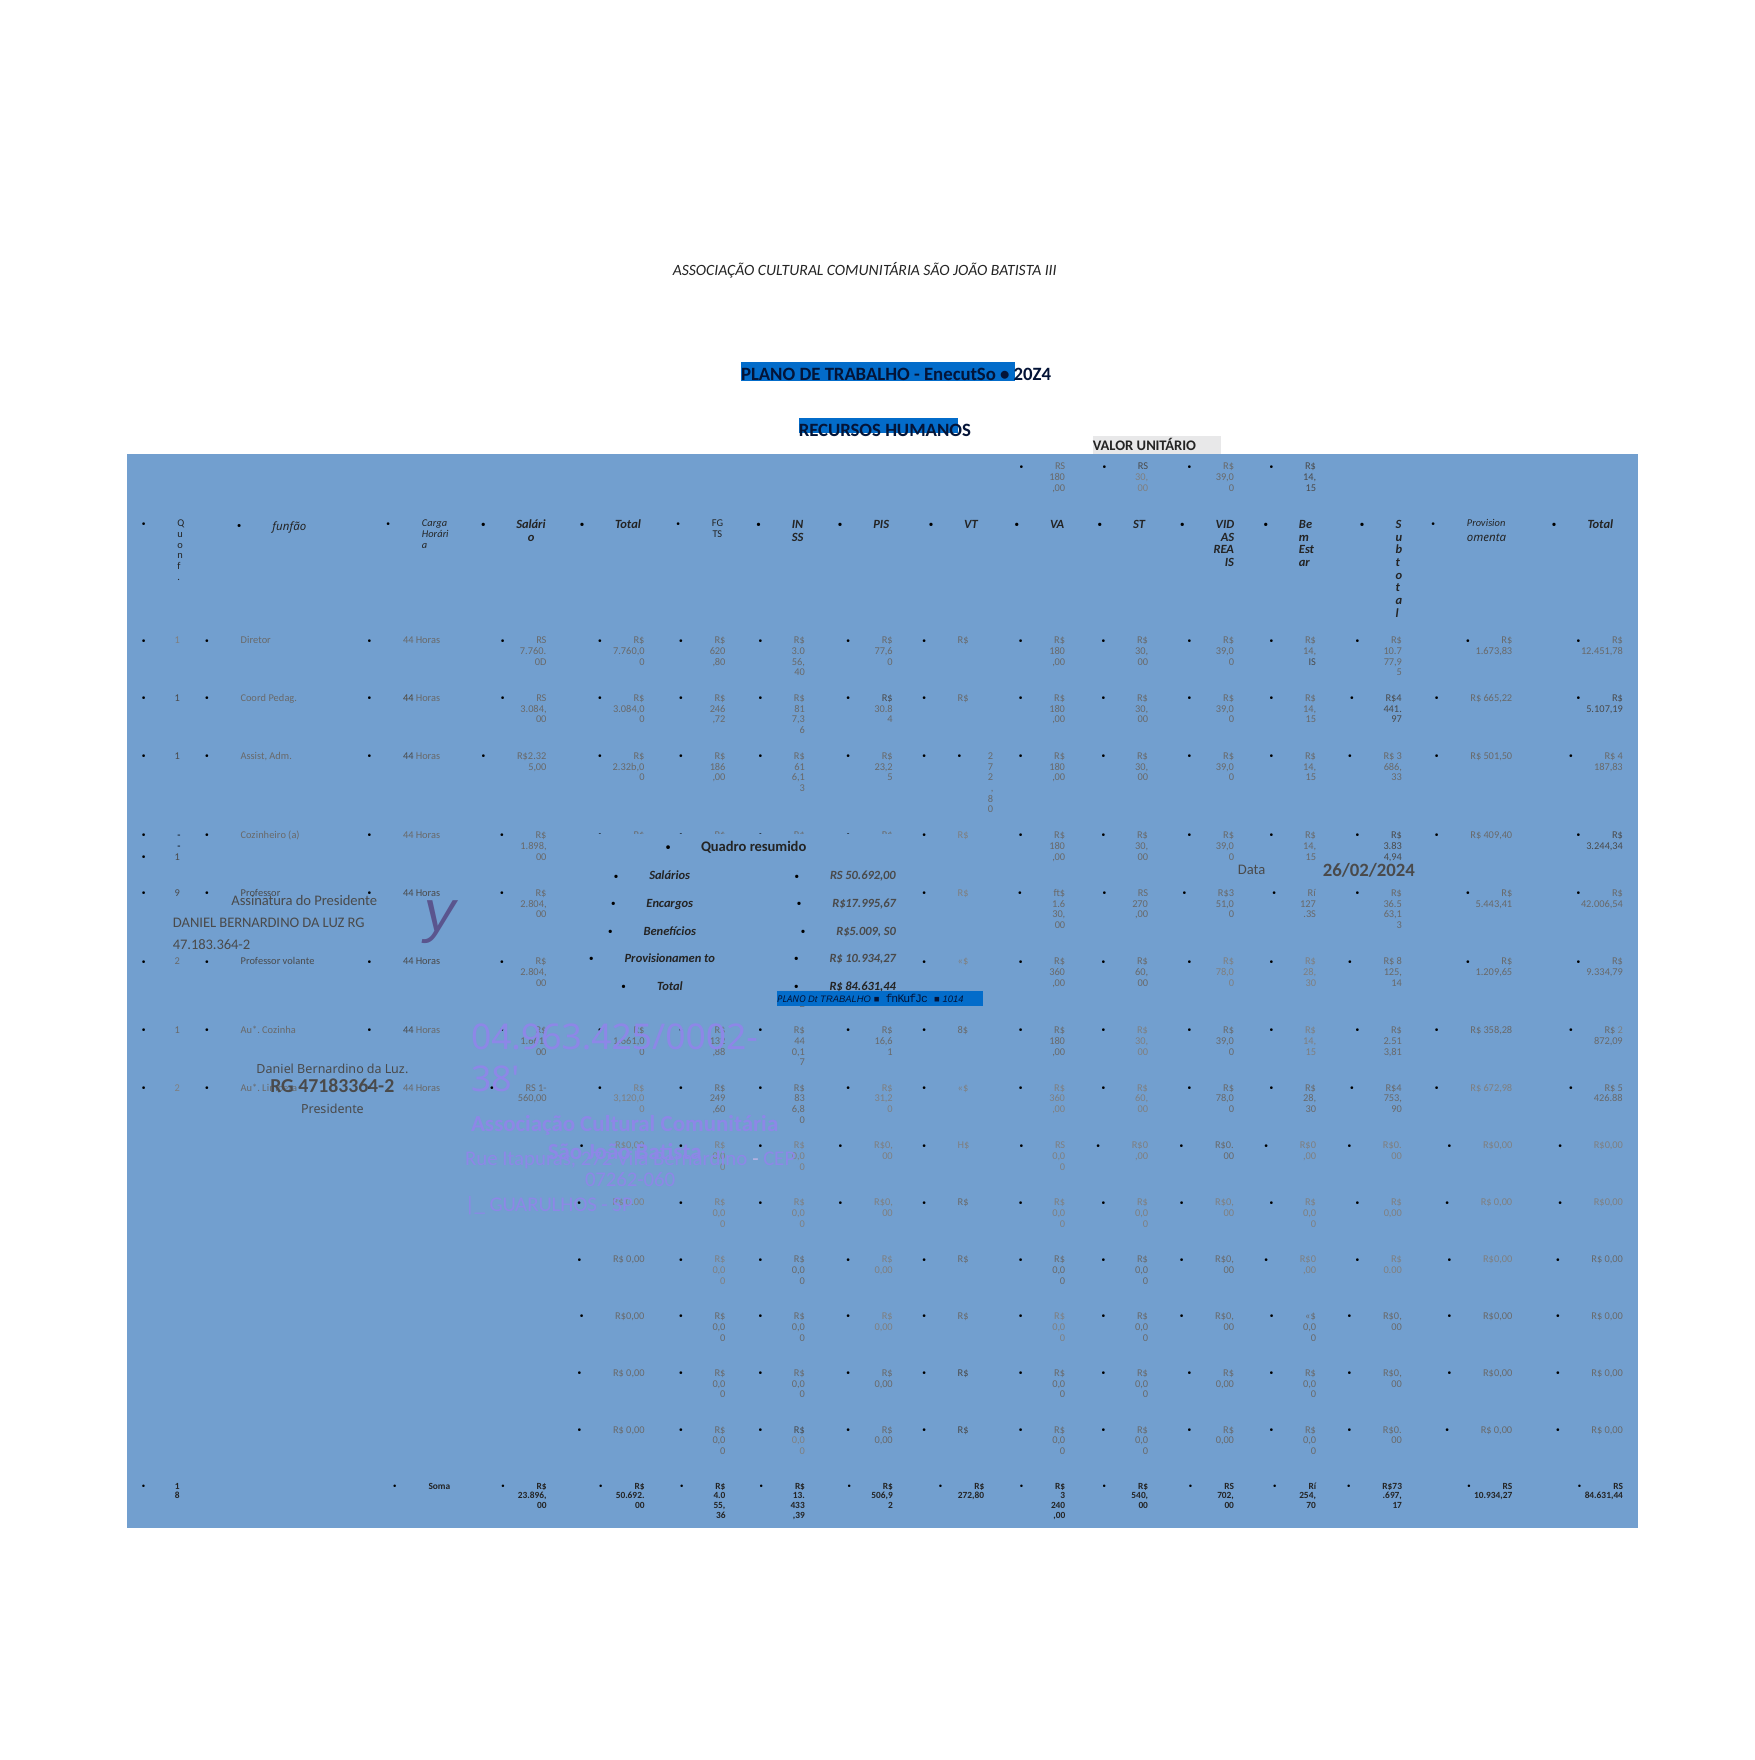

ASSOCIAÇÃO CULTURAL COMUNITÁRIA SÃO JOÃO BATISTA III
PLANO DE TRABALHO - EnecutSo • 20Z4
RECURSOS HUMANOS
VALOR UNITÁRIO
| | | | | | | | | | | RS 180,00 | RS 30,00 | R$ 39,00 | R$ 14,15 | | | |
| --- | --- | --- | --- | --- | --- | --- | --- | --- | --- | --- | --- | --- | --- | --- | --- | --- |
| Quonf. | funfão | Carga Horária | Salário | Total | FGTS | INSS | PIS | VT | | VA | ST | VIDAS REAIS | Bem Estar | Subtotal | Provision omenta | Total |
| 1 | Diretor | 44 Horas | RS 7.760.0D | R$ 7.760,00 | R$ 620,80 | R$ 3.056,40 | R$ 77,60 | R$ | | R$ 180,00 | R$ 30,00 | R$ 39,00 | R$ 14, IS | R$ 10.777,95 | R$ 1.673,83 | R$ 12.451,78 |
| 1 | Coord Pedag. | 44 Horas | RS 3.084,00 | R$ 3.084,00 | R$ 246,72 | R$ 817,36 | R$ 30.84 | R$ | | R$ 180,00 | R$ 30,00 | R$ 39,00 | R$ 14,15 | R$4 441.97 | R$ 665,22 | R$ 5.107,19 |
| 1 | Assist, Adm. | 44 Horas | R$2.325,00 | R$ 2.32b,00 | R$ 186,00 | R$616,13 | R$ 23,25 | R$ | 272,80 | R$ 180,00 | R$ 30,00 | R$ 39,00 | R$ 14,15 | R$ 3 686,33 | R$ 501,50 | R$ 4 187,83 |
| -- 1 | Cozinheiro (a) | 44 Horas | R$ 1.898,00 | R$ 1.898,00 | R$ 151,84 | R$ 502,97 | R$ 18,98 | R$ | | R$ 180,00 | R$ 30,00 | R$ 39,00 | R$ 14,15 | R$ 3.834,94 | R$ 409,40 | R$ 3.244,34 |
| 9 | Professor | 44 Horas | R$ 2.804,00 | R$ 35.236,00 | R$ 2.018,88 | R$ 6 687,54 | R$ 252,36 | R$ | | ft$ 1.630,00 | RS 270,00 | R$351,00 | Rí 127.3S | R$ 36.563,13 | R$ 5.443,41 | R$ 42.006,54 |
| 2 | Professor volante | 44 Horas | R$ 2.804,00 | R$ 5.608,00 | R$ 448,64 | R$ 1 486.12 | R$ 56,08 | «$ | | R$ 360,00 | R$ 60,00 | R$ 78,00 | R$ 28,30 | R$ 8 125,14 | R$ 1.209,65 | R$ 9.334,79 |
| 1 | Au\*. Cozinha | 44 Horas | R$ 1.661,00 | R$ 1.661,00 | R$ 132,88 | R$440,17 | R$ 16,61 | 8$ | | R$ 180,00 | R$ 30,00 | R$ 39,00 | R$ 14,15 | R$ 2.513,81 | R$ 358,28 | R$ 2 872,09 |
| 2 | Au\*. Limpeza | 44 Horas | RS 1-560,00 | R$ 3,120,00 | R$ 249,60 | R$ 836,80 | R$ 31,20 | «$ | | R$ 360,00 | R$ 60,00 | R$ 78,00 | R$ 28,30 | R$4 753,90 | R$ 672,98 | R$ 5 426.88 |
| | | | | R$0,00 | R$0,00 | R$0,00 | R$0,00 | H$ | | RS 0,00 | R$0,00 | R$0.00 | R$0,00 | R$0.00 | R$0,00 | R$0,00 |
| | | | | R$ 0.00 | R$ 0,00 | R$0,00 | R$0,00 | R$ | | R$ 0,00 | R$ 0,00 | R$0,00 | R$ 0,00 | R$ 0,00 | R$ 0,00 | R$0,00 |
| | | | | R$ 0,00 | R$0,00 | R$0,00 | R$ 0,00 | R$ | | R$0,00 | R$ 0,00 | R$0,00 | R$0,00 | R$ 0.00 | R$0,00 | R$ 0,00 |
| | | | | R$0,00 | R$ 0,00 | R$ 0,00 | R$ 0,00 | R$ | | R$ 0,00 | R$ 0,00 | R$0,00 | «$ 0,00 | R$0,00 | R$0,00 | R$ 0,00 |
| | | | | R$ 0,00 | R$ 0,00 | R$ 0,00 | R$ 0,00 | R$ | | R$ 0,00 | R$ 0,00 | R$ 0,00 | R$ 0,00 | R$0,00 | R$0,00 | R$ 0,00 |
| | | | | R$ 0,00 | R$0,00 | R$ 0,00 | R$ 0,00 | R$ | | R$ 0,00 | R$ 0,00 | R$ 0,00 | R$ 0,00 | R$0.00 | R$ 0,00 | R$ 0,00 |
| 18 | Soma | | R$ 23.896,00 | R$ 50.692.00 | R$ 4.055,36 | R$ 13.433,39 | R$ 506,92 | R$ 272,80 | | R$ 3 240,00 | R$ 540,00 | RS 702,00 | Rí 254,70 | R$73.697,17 | RS 10.934,27 | RS 84.631,44 |
| Quadro resumido | |
| --- | --- |
| Salários | RS 50.692,00 |
| Encargos | R$17.995,67 |
| Benefícios | R$5.009, S0 |
| Provisionamen to | R$ 10.934,27 |
| Total | R$ 84.631,44 |
26/02/2024
Data
y
Assinatura do Presidente DANIEL BERNARDINO DA LUZ RG 47.183.364-2
PLANO Dt TRABALHO ■ fnKufJc ■ 1014
04.963.425/0002-38'
Associação Cultural Comunitária São João Batista
Daniel Bernardino da Luz. RG 47183364-2 Presidente
Rue Itapuras, 272 Vila Bernardino - CEP 07262-060
|_ GUARULHOS - SP